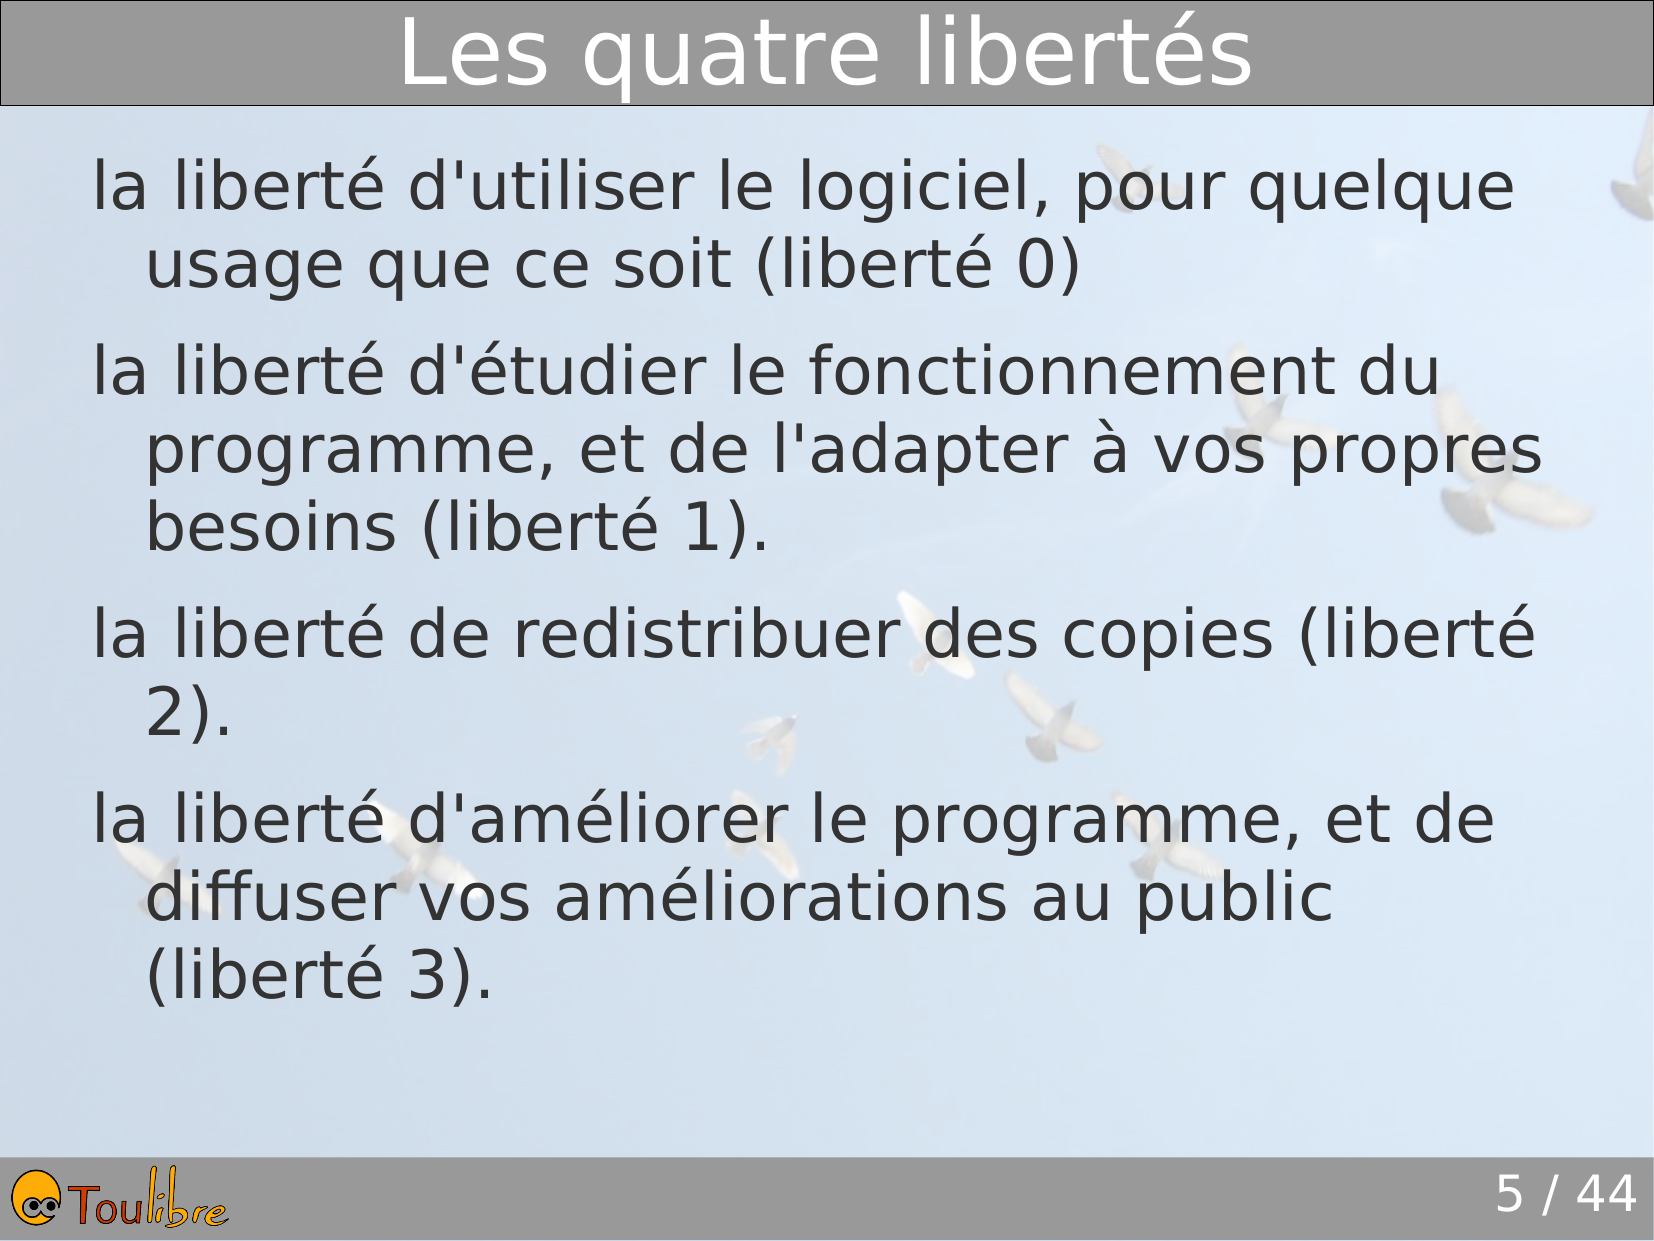

# Les quatre libertés
la liberté d'utiliser le logiciel, pour quelque usage que ce soit (liberté 0)
la liberté d'étudier le fonctionnement du programme, et de l'adapter à vos propres besoins (liberté 1).
la liberté de redistribuer des copies (liberté 2).
la liberté d'améliorer le programme, et de diffuser vos améliorations au public (liberté 3).